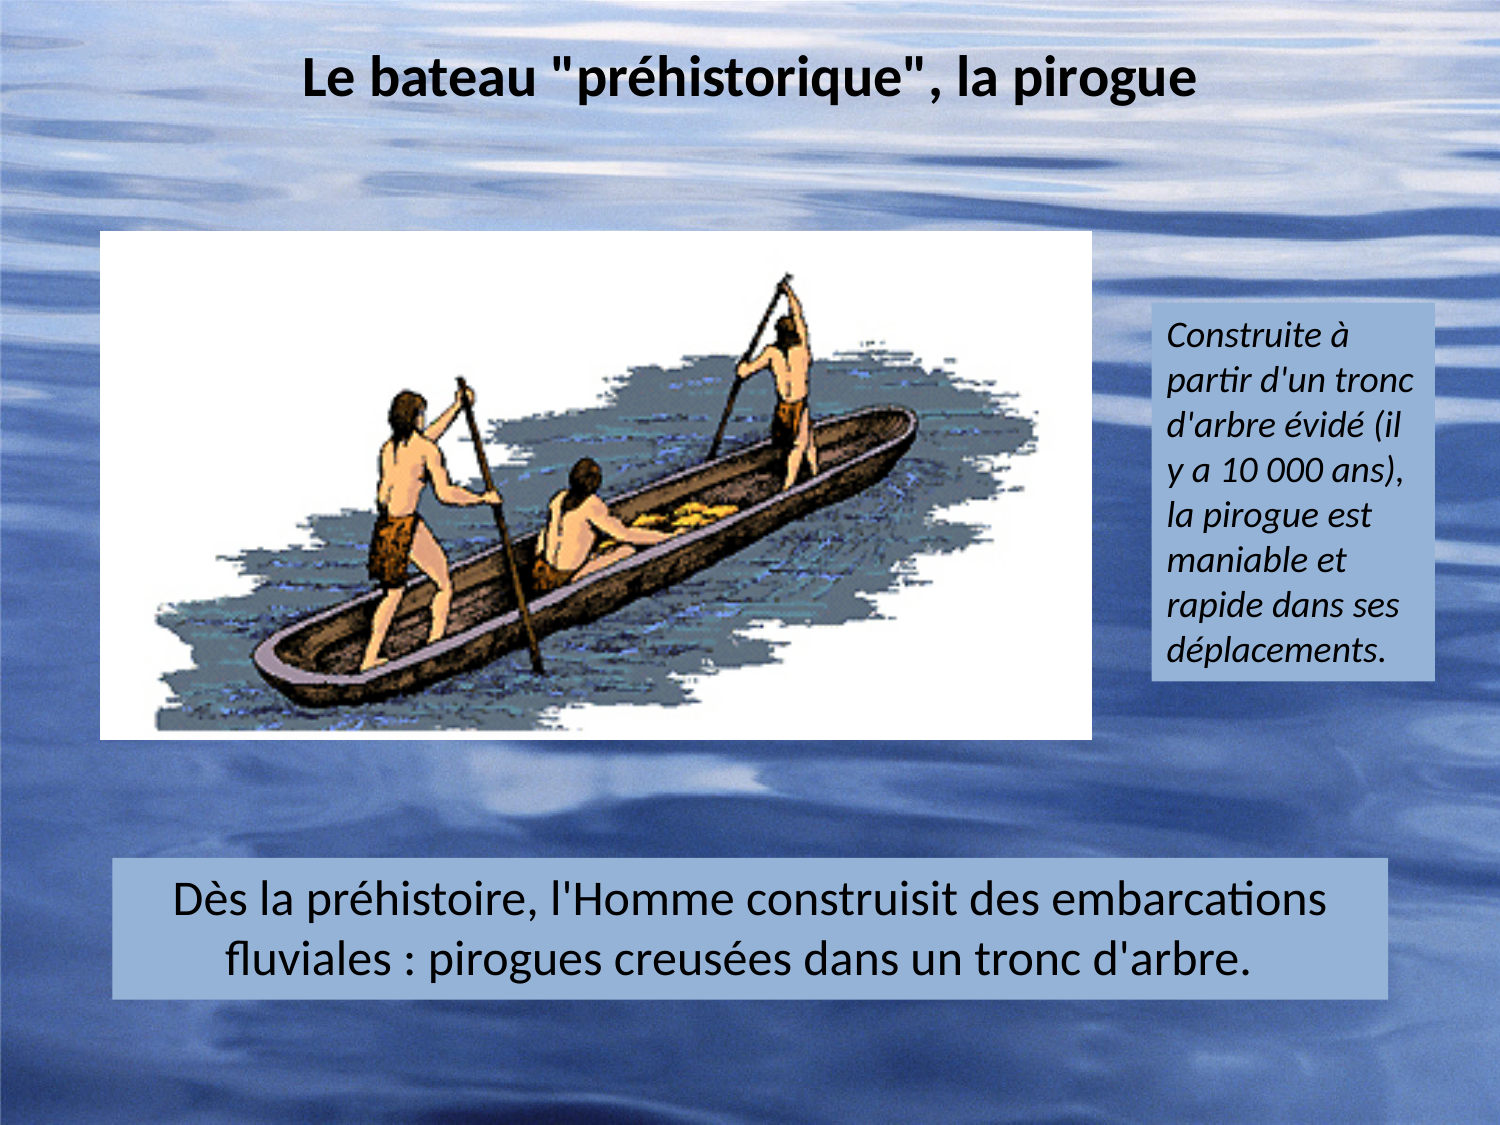

# Le bateau "préhistorique", la pirogue
Construite à partir d'un tronc d'arbre évidé (il y a 10 000 ans), la pirogue est maniable et rapide dans ses déplacements.
Dès la préhistoire, l'Homme construisit des embarcations fluviales : pirogues creusées dans un tronc d'arbre.